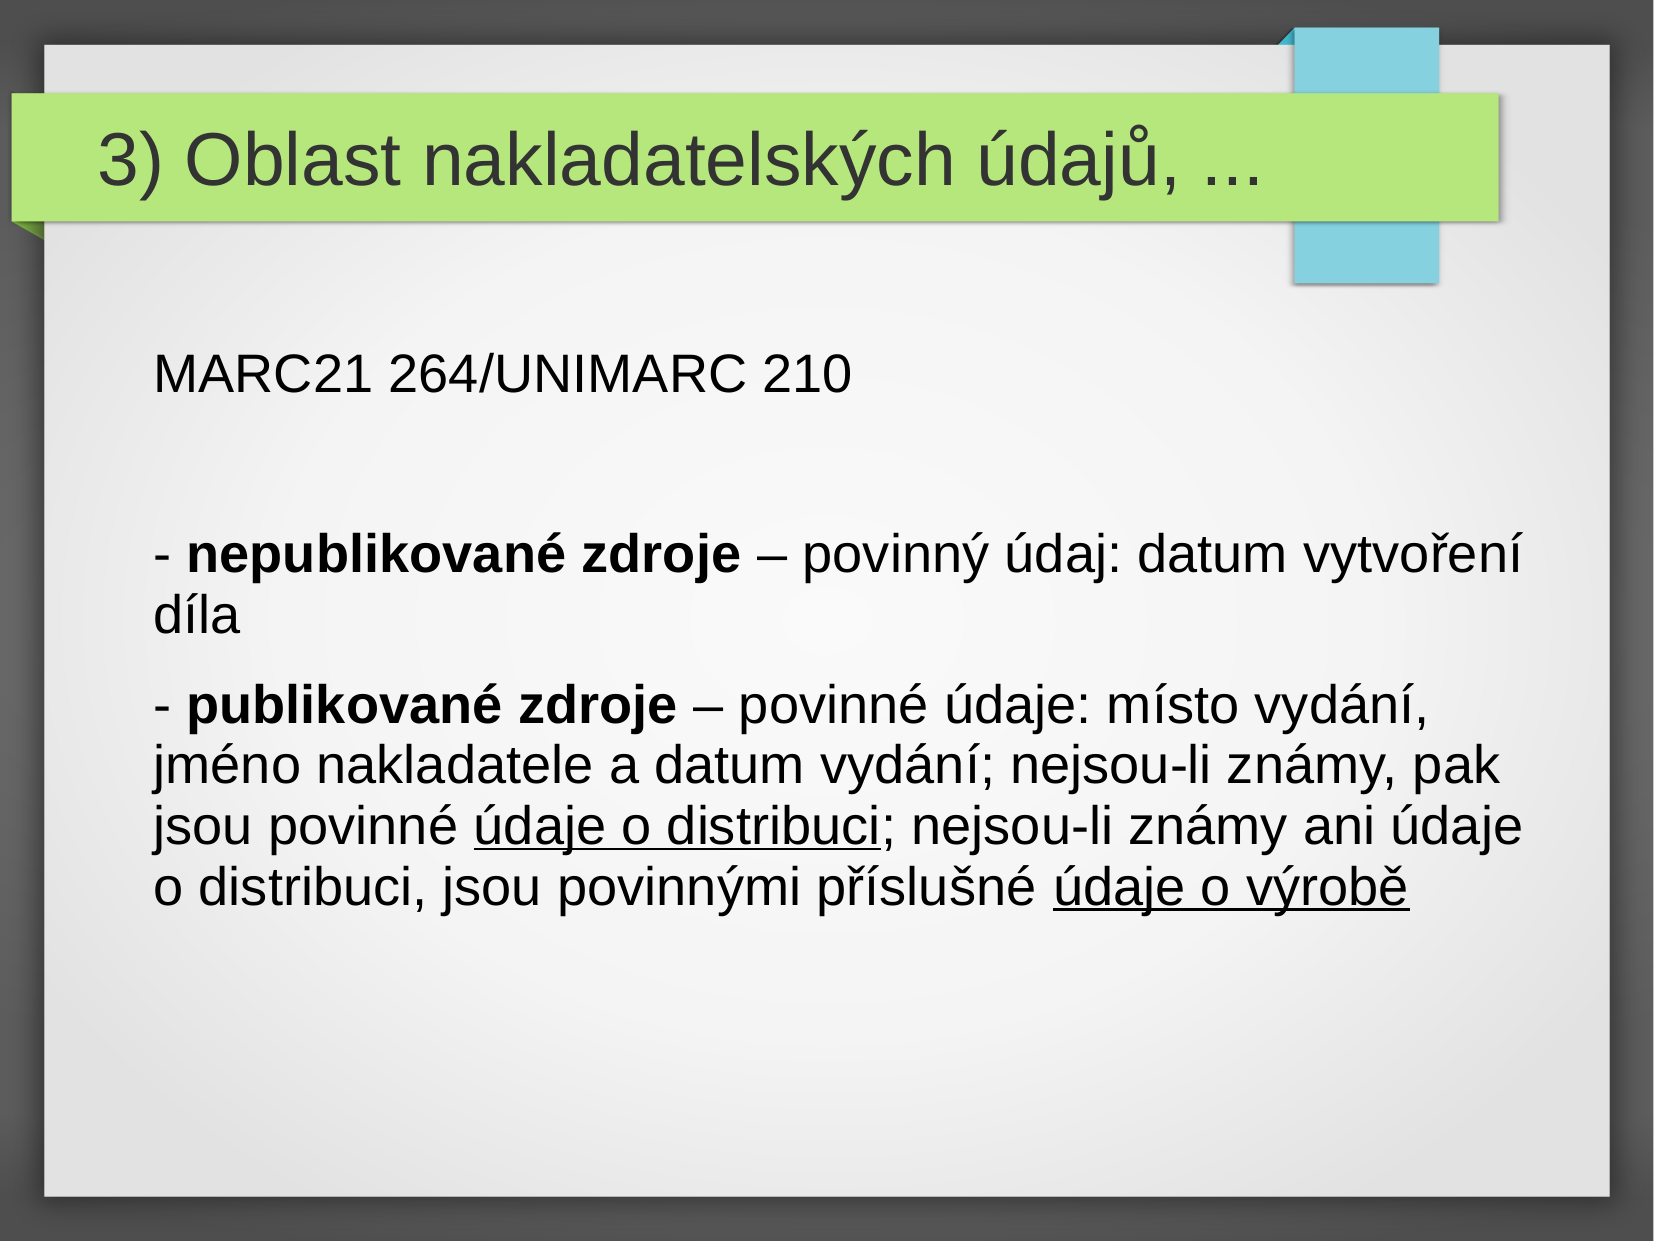

# 3) Oblast nakladatelských údajů, ...
MARC21 264/UNIMARC 210
- nepublikované zdroje – povinný údaj: datum vytvoření díla
- publikované zdroje – povinné údaje: místo vydání, jméno nakladatele a datum vydání; nejsou-li známy, pak jsou povinné údaje o distribuci; nejsou-li známy ani údaje o distribuci, jsou povinnými příslušné údaje o výrobě